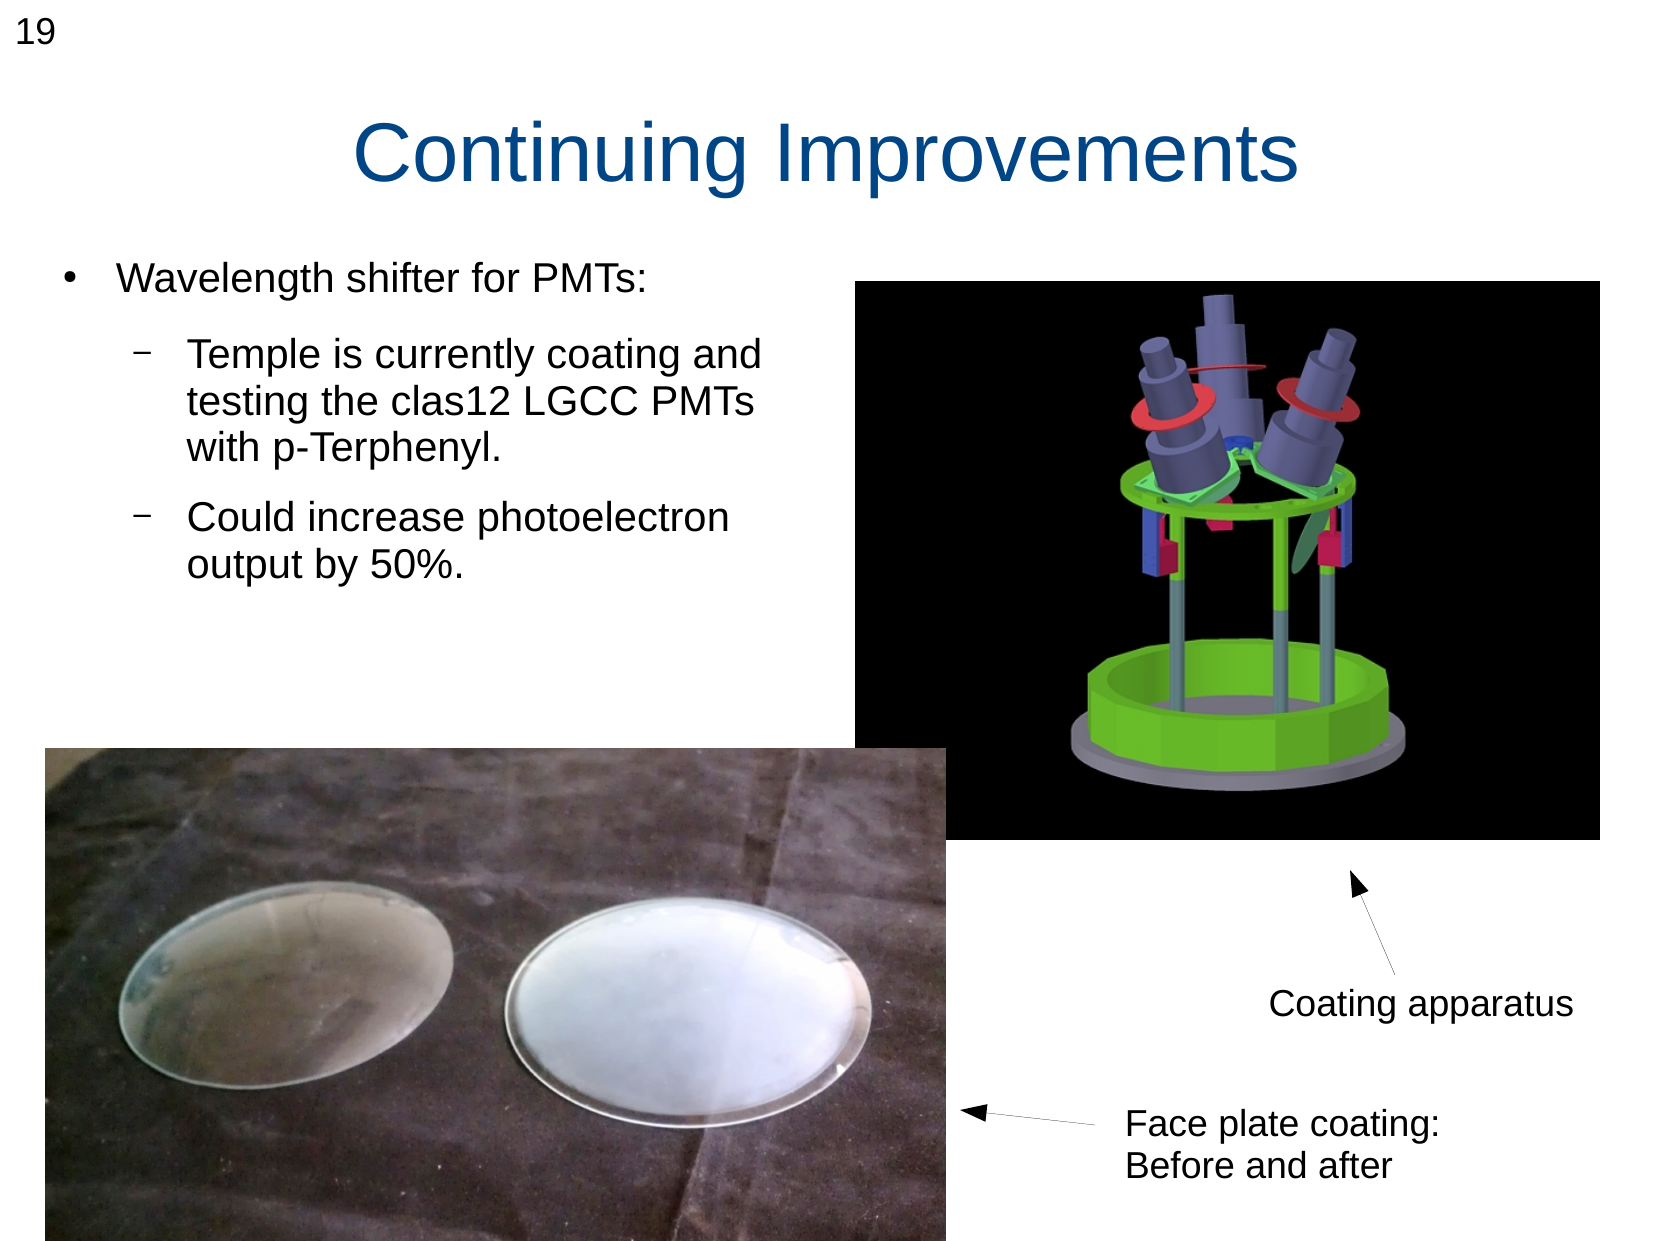

19
# Continuing Improvements
Wavelength shifter for PMTs:
Temple is currently coating and testing the clas12 LGCC PMTs with p-Terphenyl.
Could increase photoelectron output by 50%.
Coating apparatus
Face plate coating:
Before and after